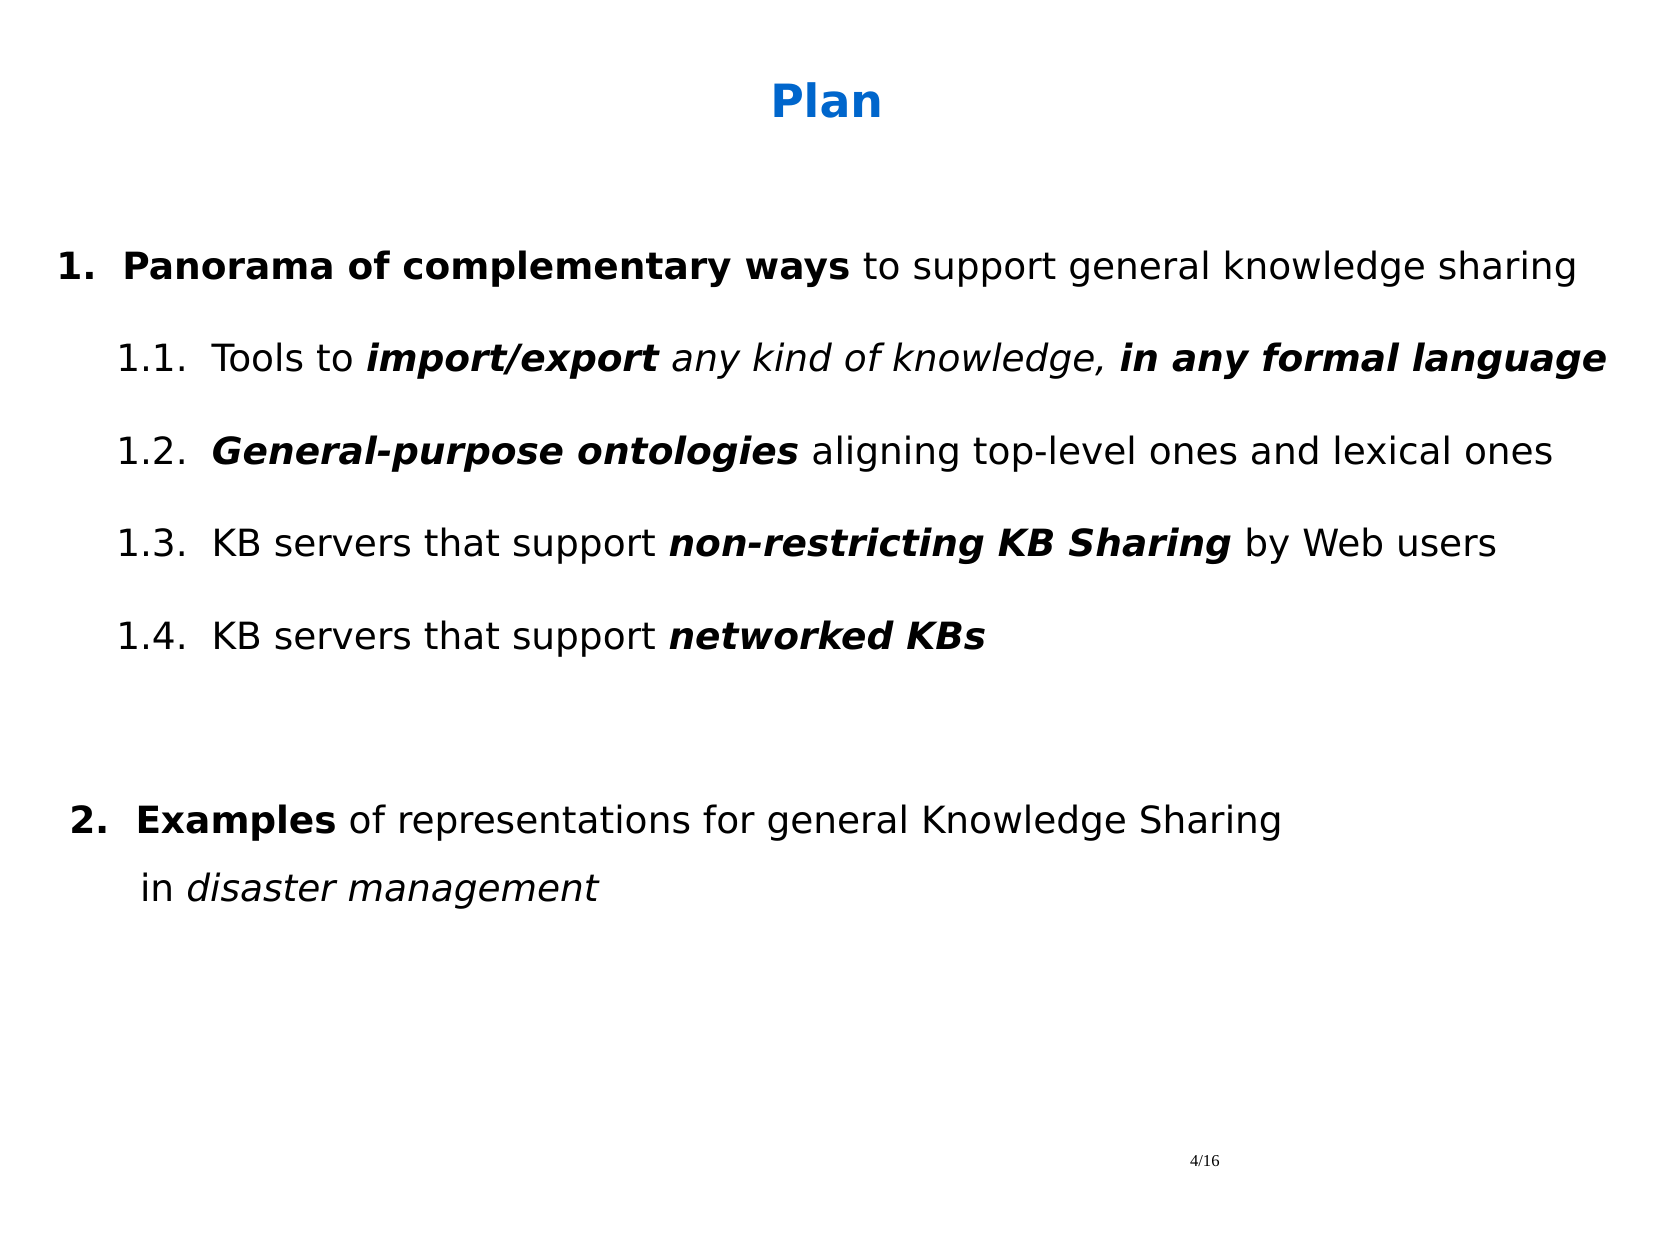

# Plan
1.  Panorama of complementary ways to support general knowledge sharing
     1.1.  Tools to import/export any kind of knowledge, in any formal language
    1.2.  General-purpose ontologies aligning top-level ones and lexical ones
     1.3.  KB servers that support non-restricting KB Sharing by Web users
    1.4.  KB servers that support networked KBs
 2.  Examples of representations for general Knowledge Sharing
 in disaster management